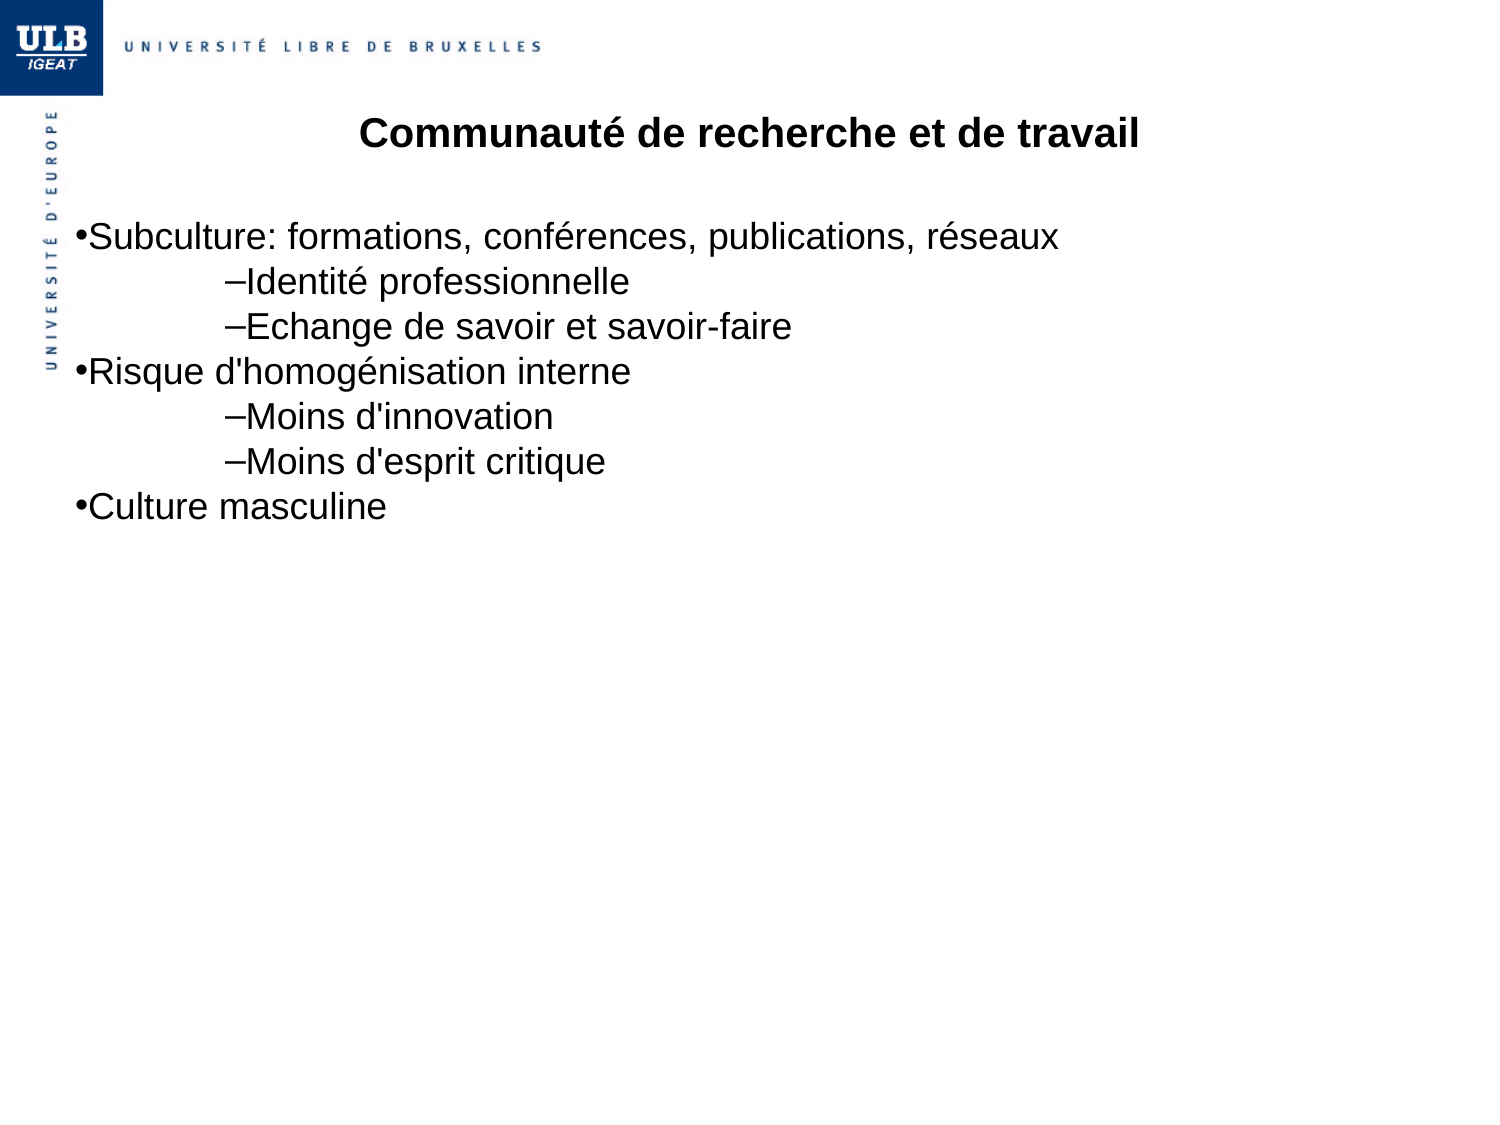

Communauté de recherche et de travail
Subculture: formations, conférences, publications, réseaux
Identité professionnelle
Echange de savoir et savoir-faire
Risque d'homogénisation interne
Moins d'innovation
Moins d'esprit critique
Culture masculine